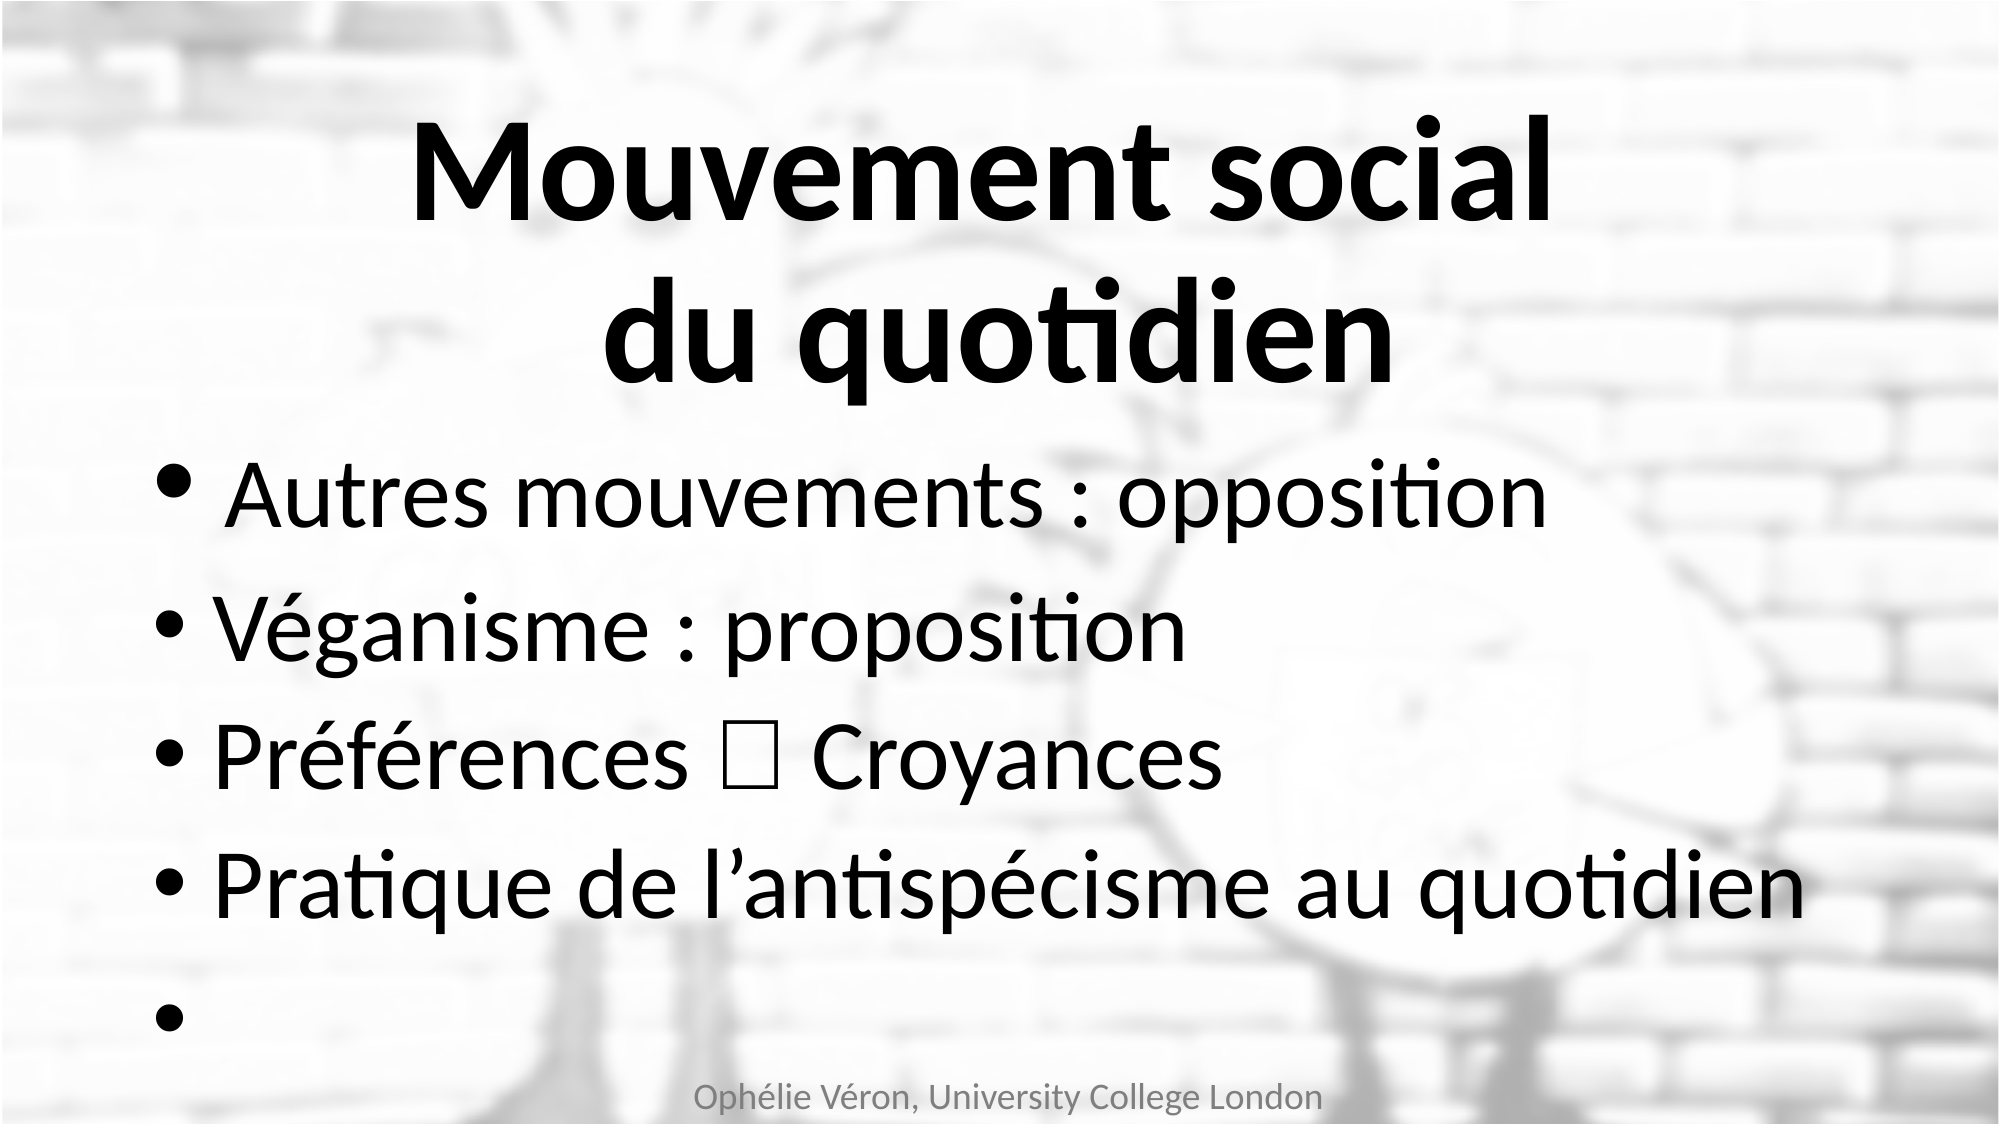

# Mouvement social du quotidien
 Autres mouvements : opposition
 Véganisme : proposition
 Préférences  Croyances
 Pratique de l’antispécisme au quotidien
Ophélie Véron, University College London